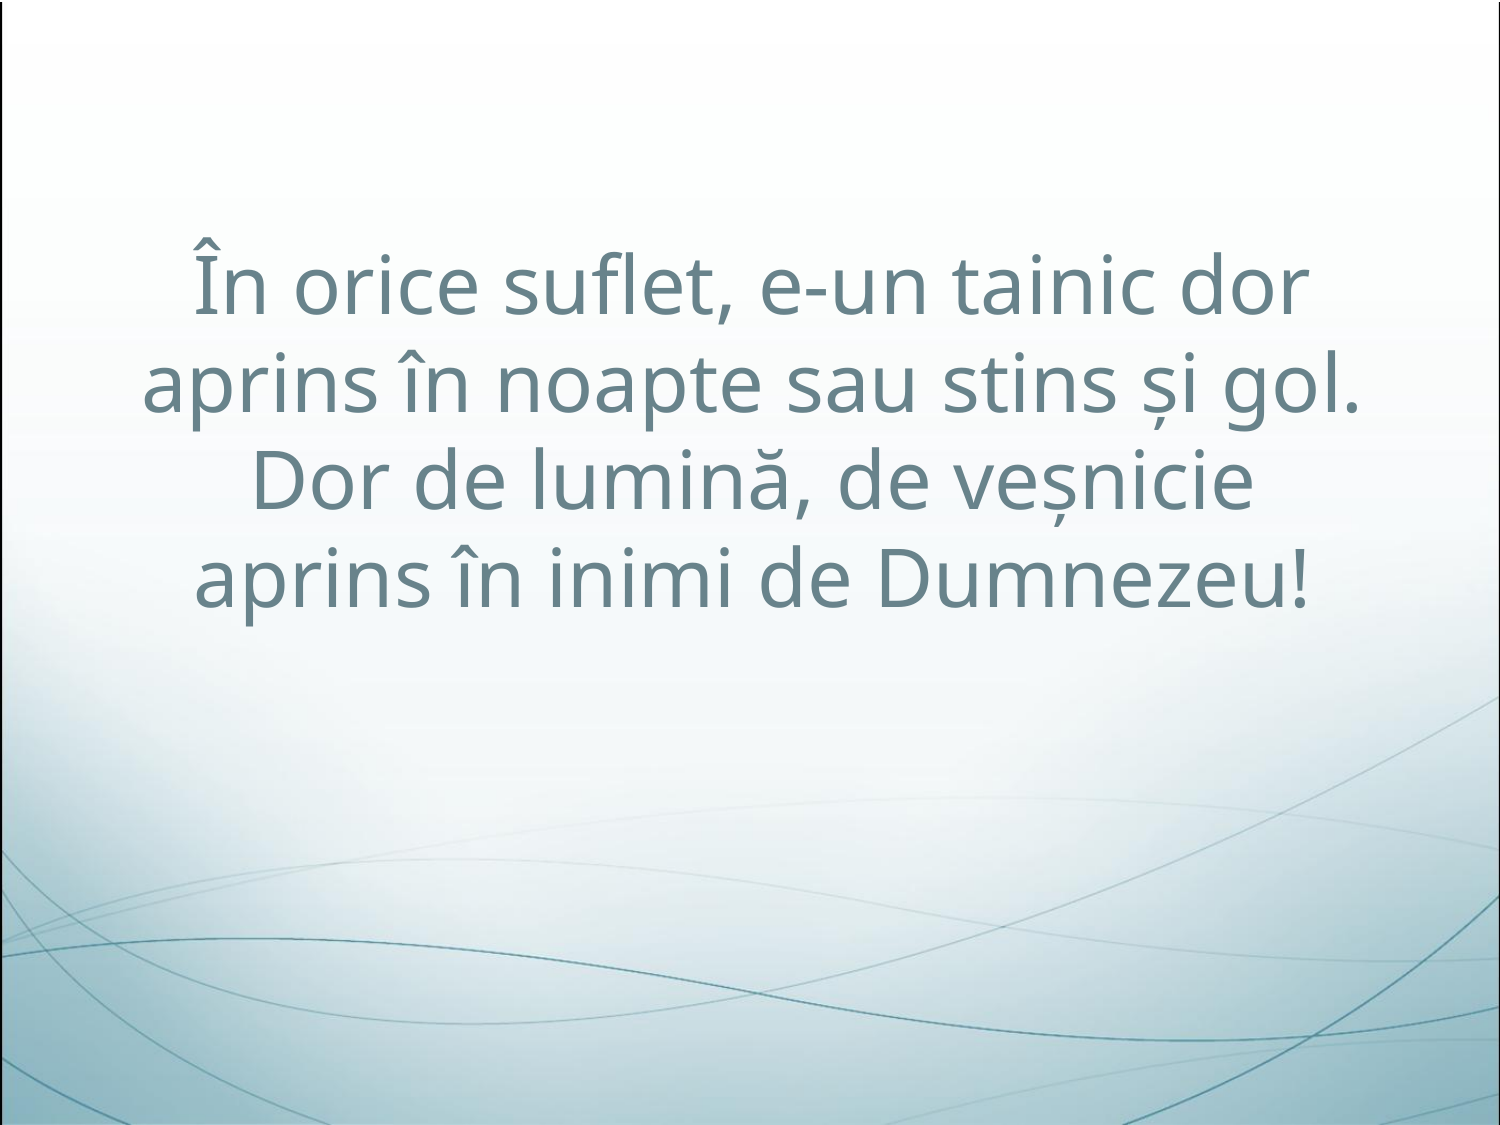

În orice suflet, e-un tainic dor
aprins în noapte sau stins şi gol.
Dor de lumină, de veşnicie
aprins în inimi de Dumnezeu!